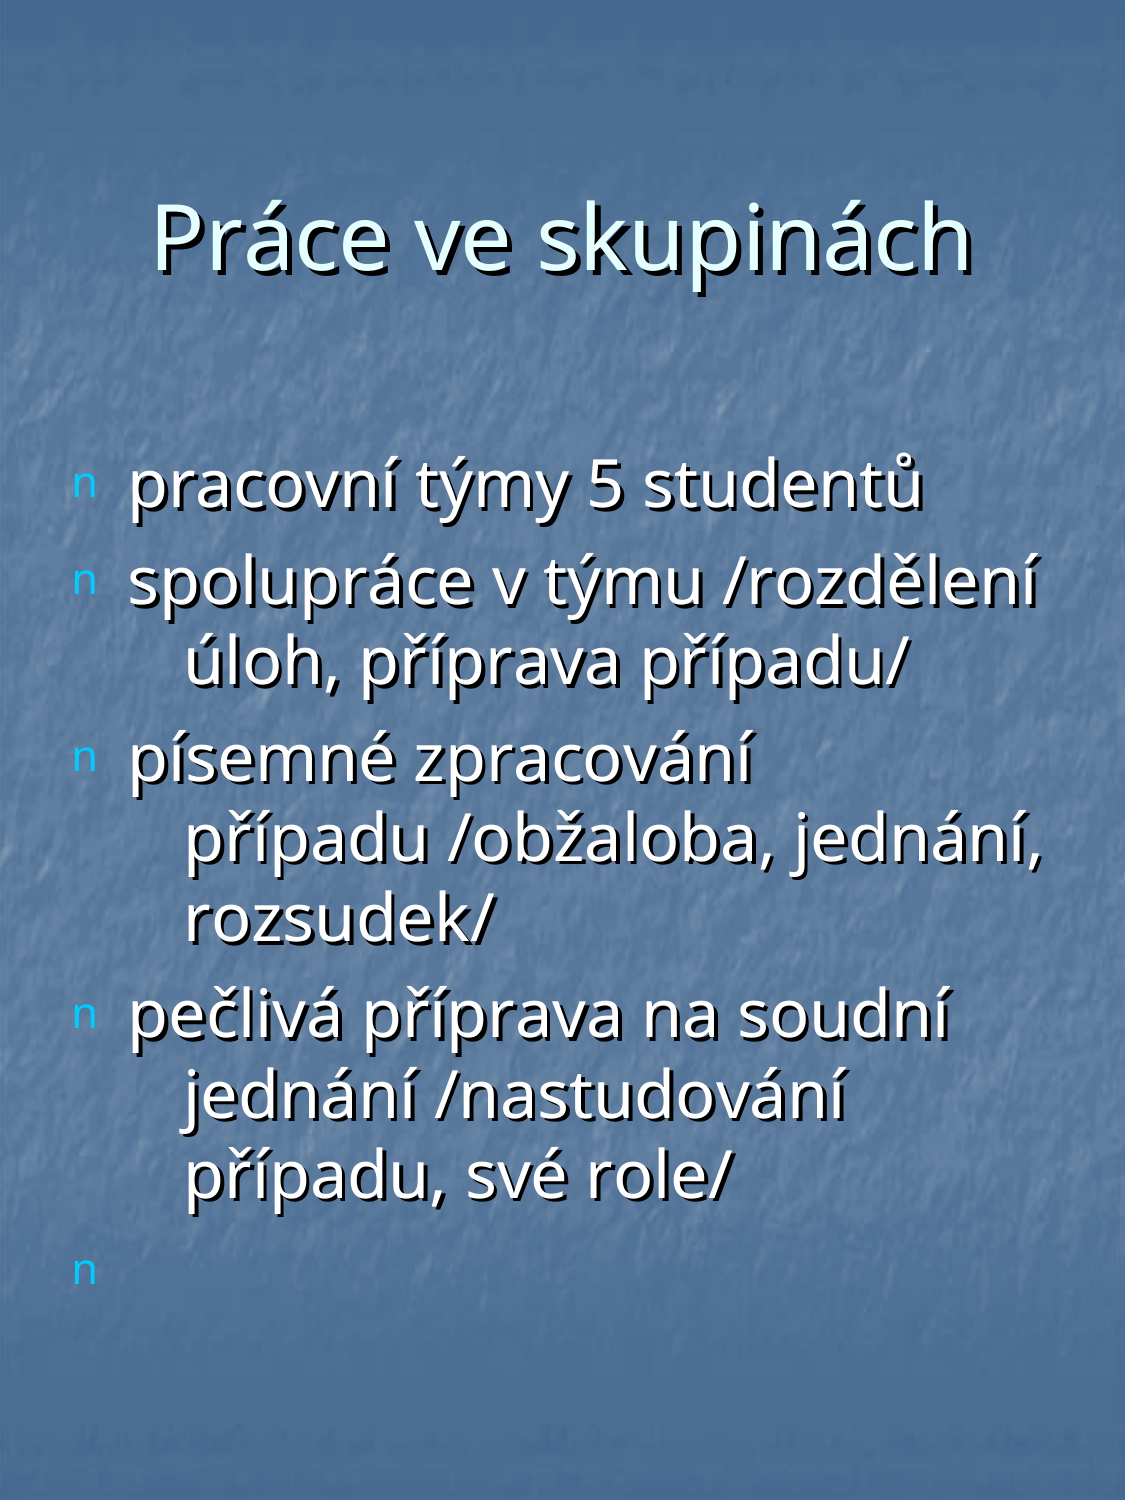

# Práce ve skupinách
pracovní týmy 5 studentů
spolupráce v týmu /rozdělení úloh, příprava případu/
písemné zpracování případu /obžaloba, jednání, rozsudek/
pečlivá příprava na soudní jednání /nastudování případu, své role/